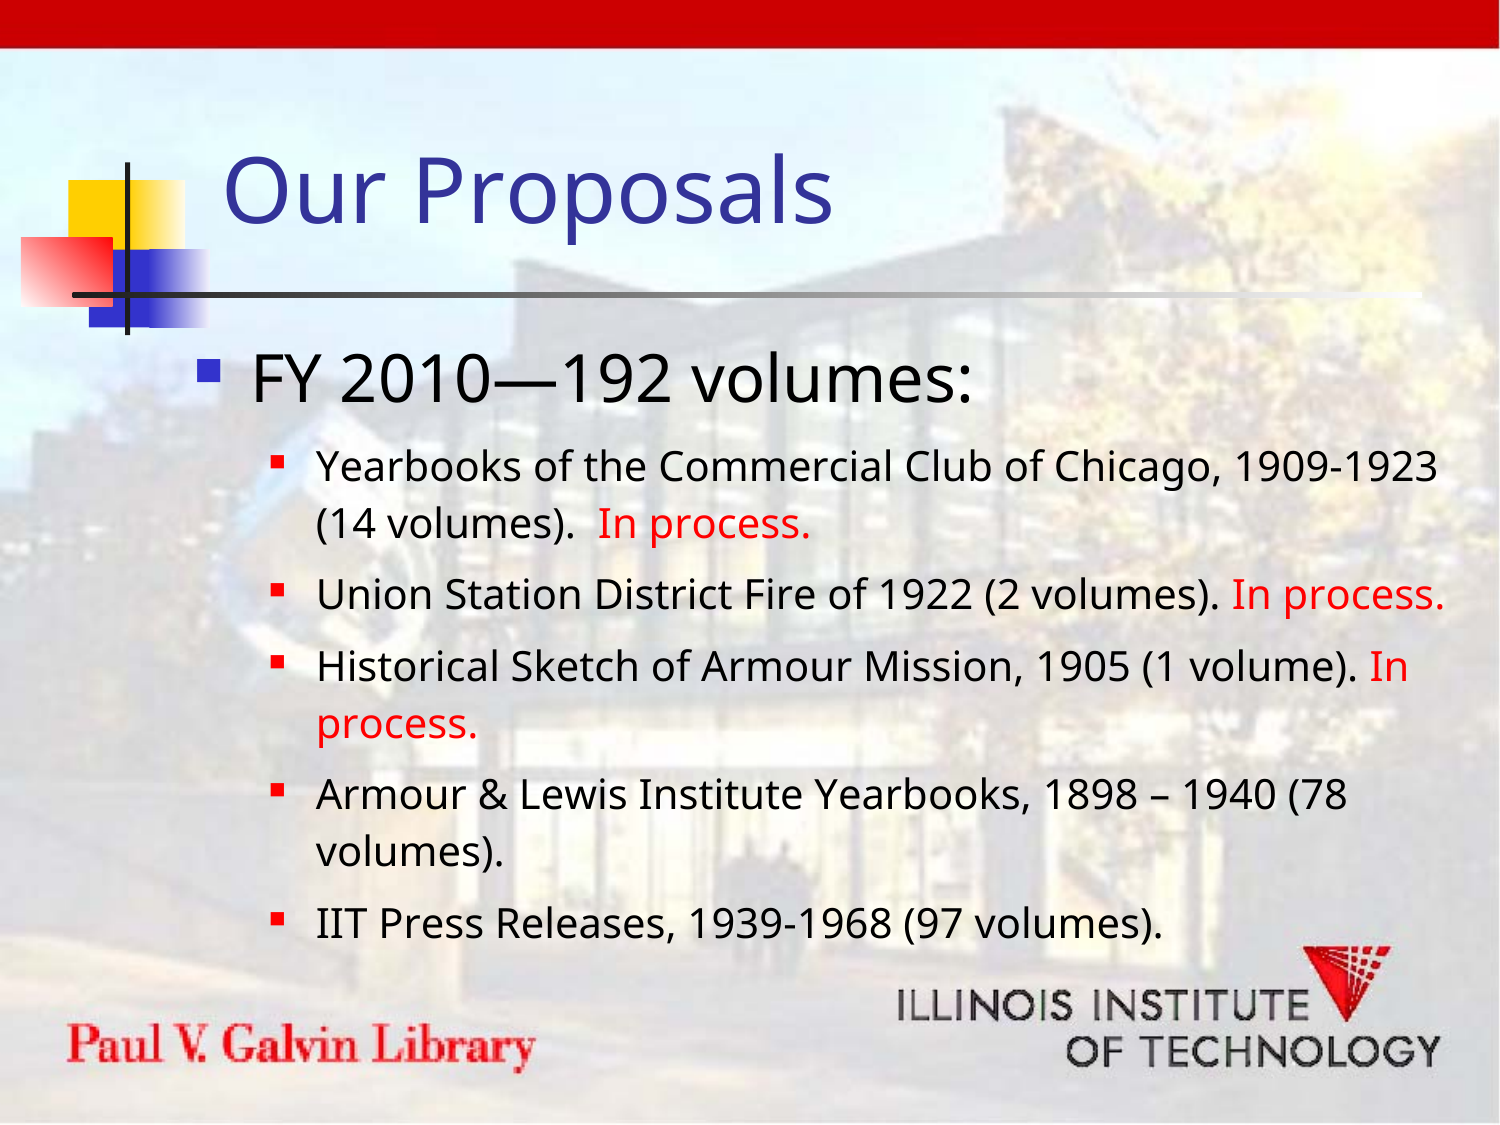

# Our Proposals
FY 2010—192 volumes:
Yearbooks of the Commercial Club of Chicago, 1909-1923 (14 volumes). In process.
Union Station District Fire of 1922 (2 volumes). In process.
Historical Sketch of Armour Mission, 1905 (1 volume). In process.
Armour & Lewis Institute Yearbooks, 1898 – 1940 (78 volumes).
IIT Press Releases, 1939-1968 (97 volumes).